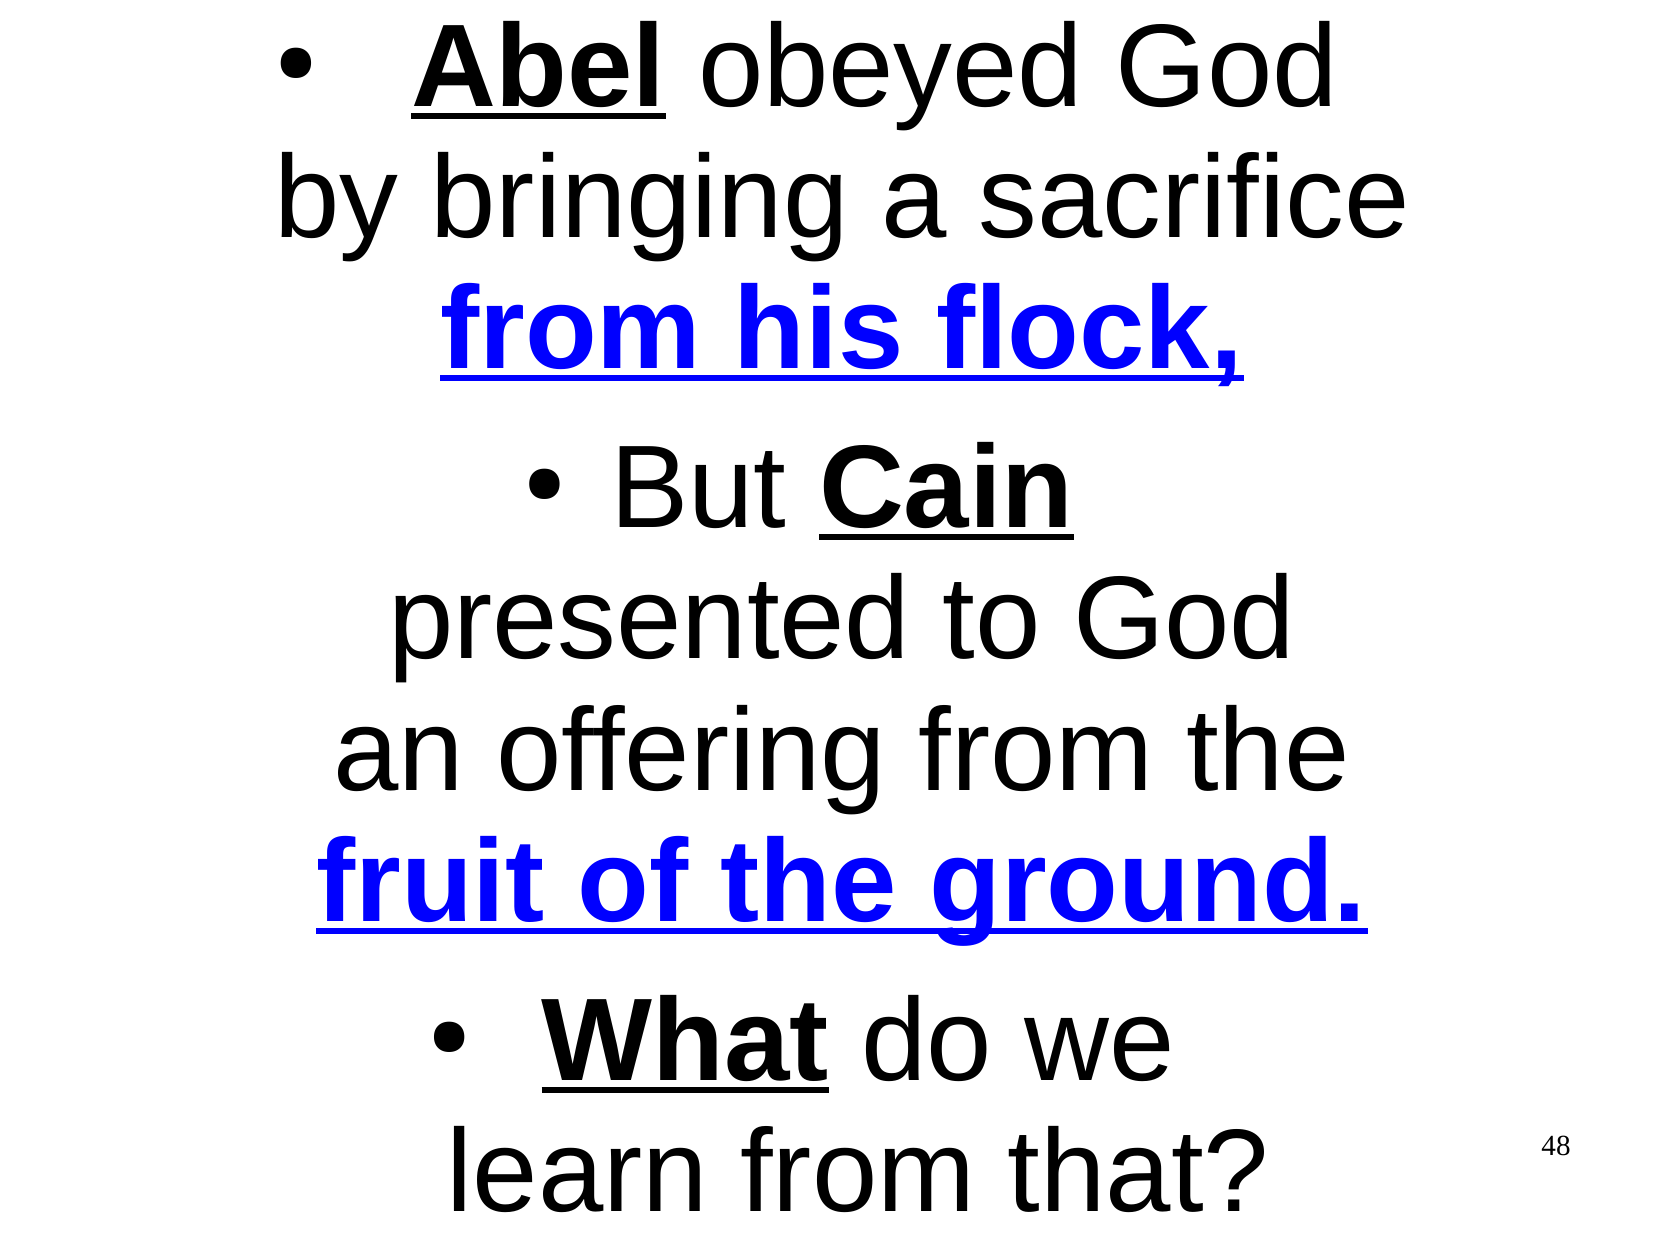

# Abel obeyed God by bringing a sacrifice from his flock,
But Cain
presented to God
an offering from the
fruit of the ground.
 What do we
learn from that?
48